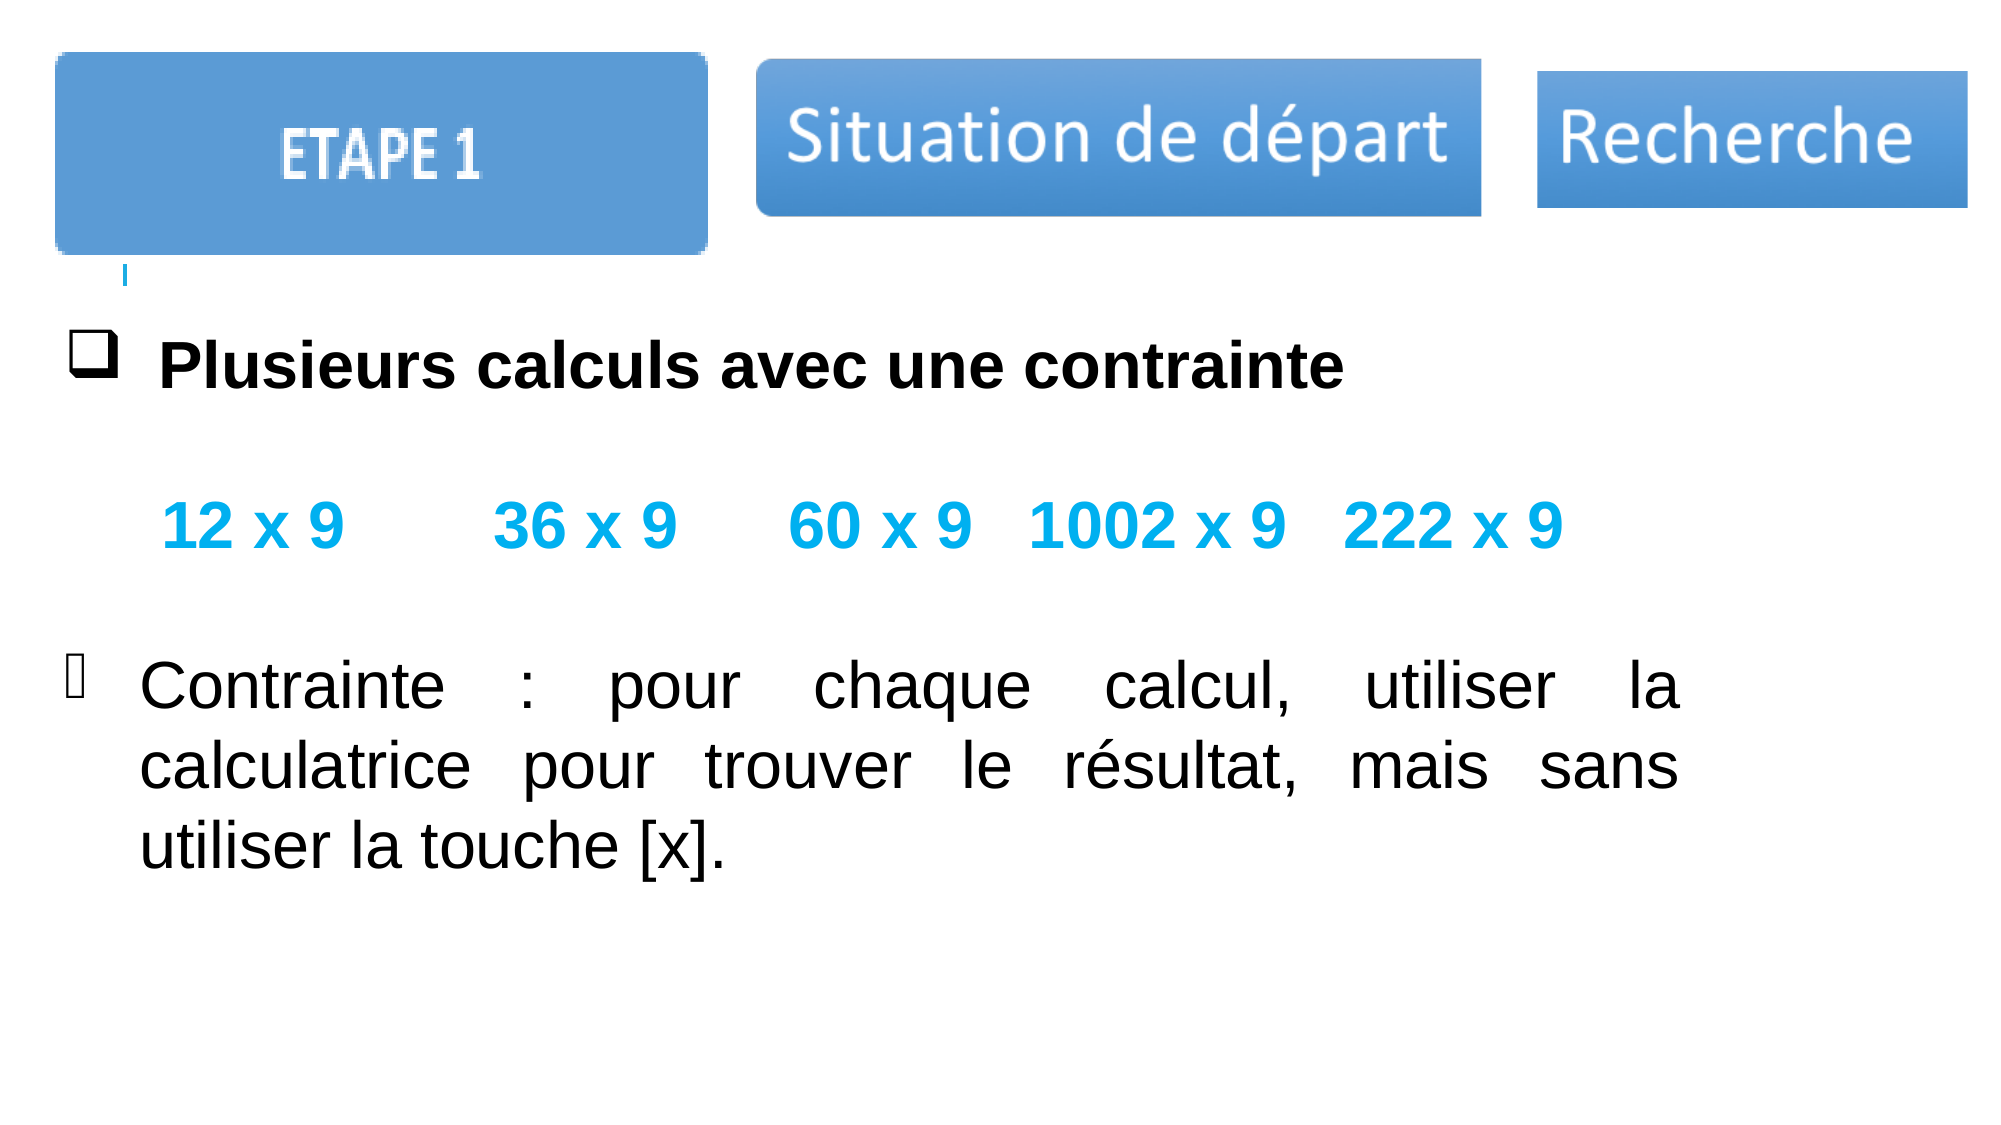

Plusieurs calculs avec une contrainte
12 x 9 36 x 9 60 x 9 1002 x 9 222 x 9
Contrainte : pour chaque calcul, utiliser la calculatrice pour trouver le résultat, mais sans utiliser la touche [x].